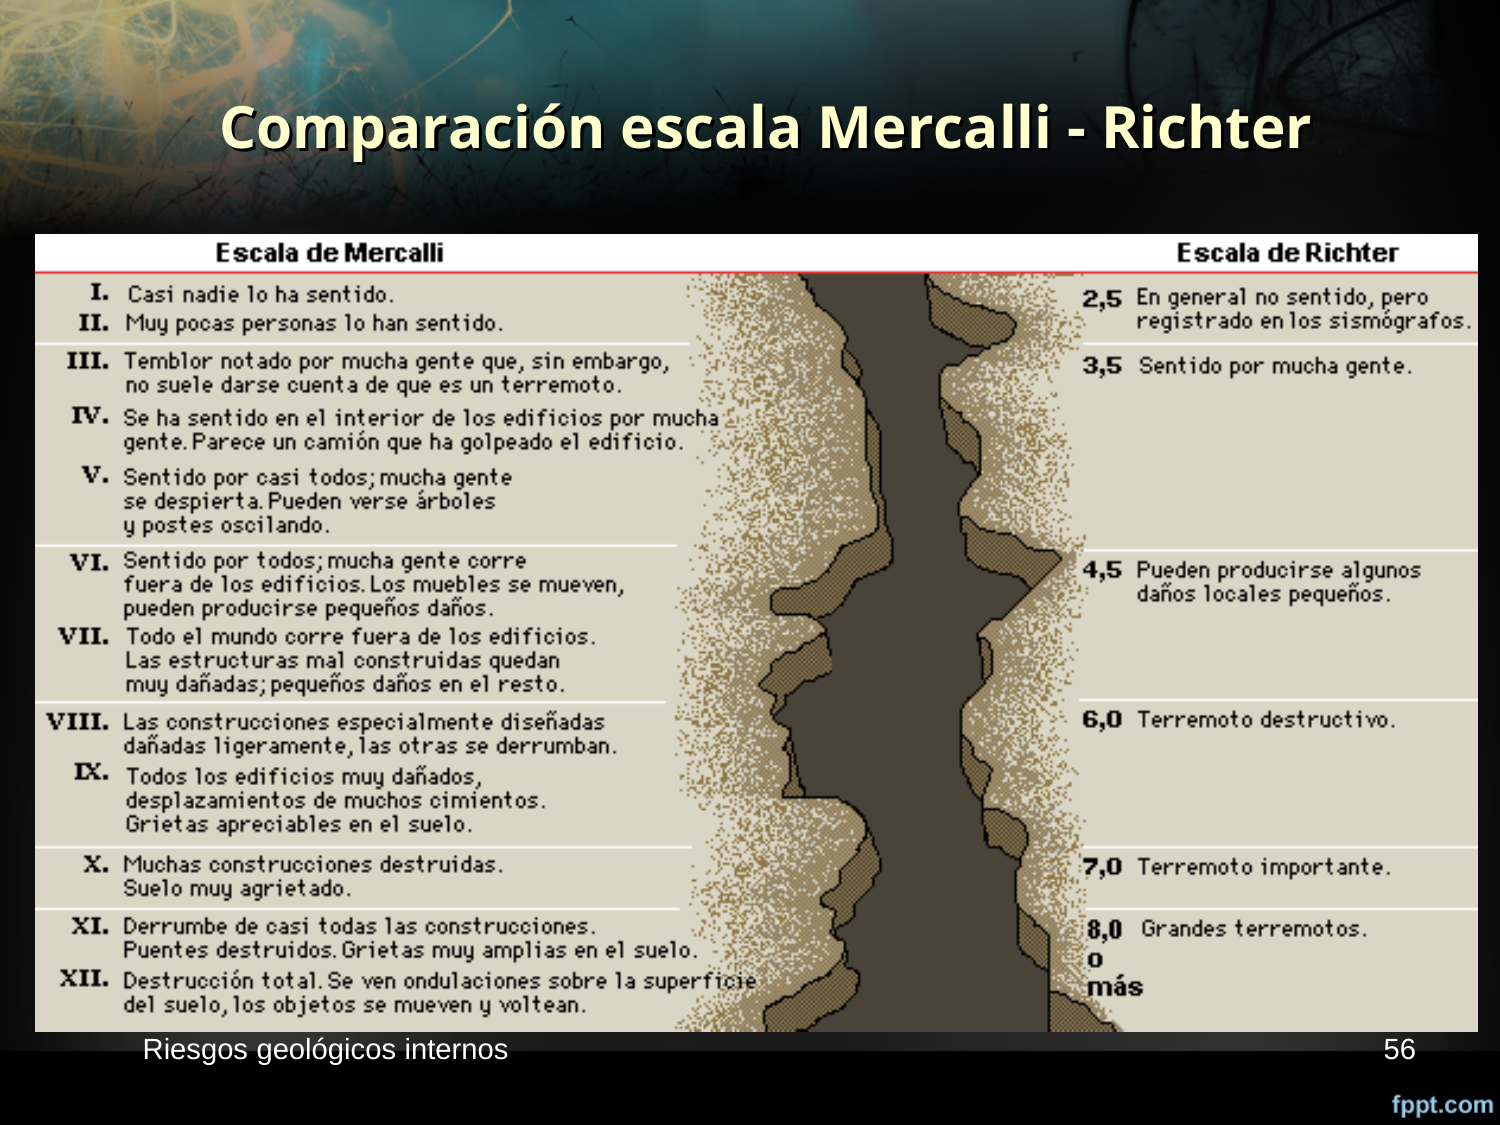

Comparación escala Mercalli - Richter
Riesgos geológicos internos